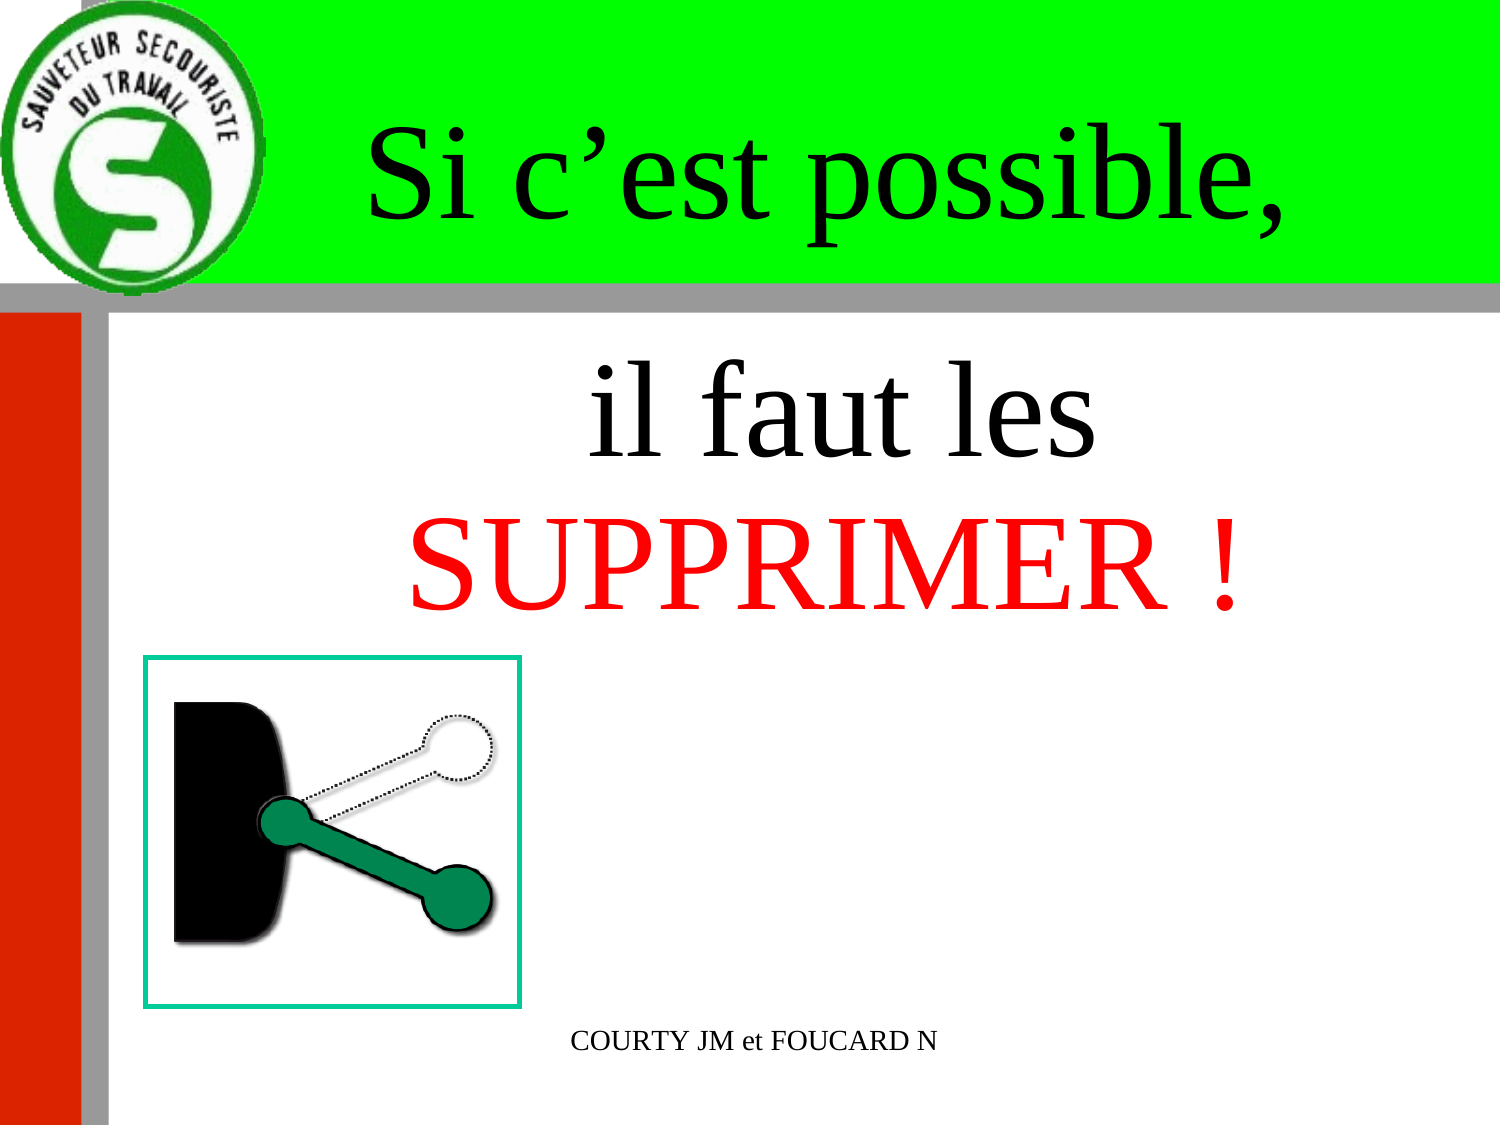

Si c’est possible,
 il faut les SUPPRIMER !
 COURTY JM et FOUCARD N